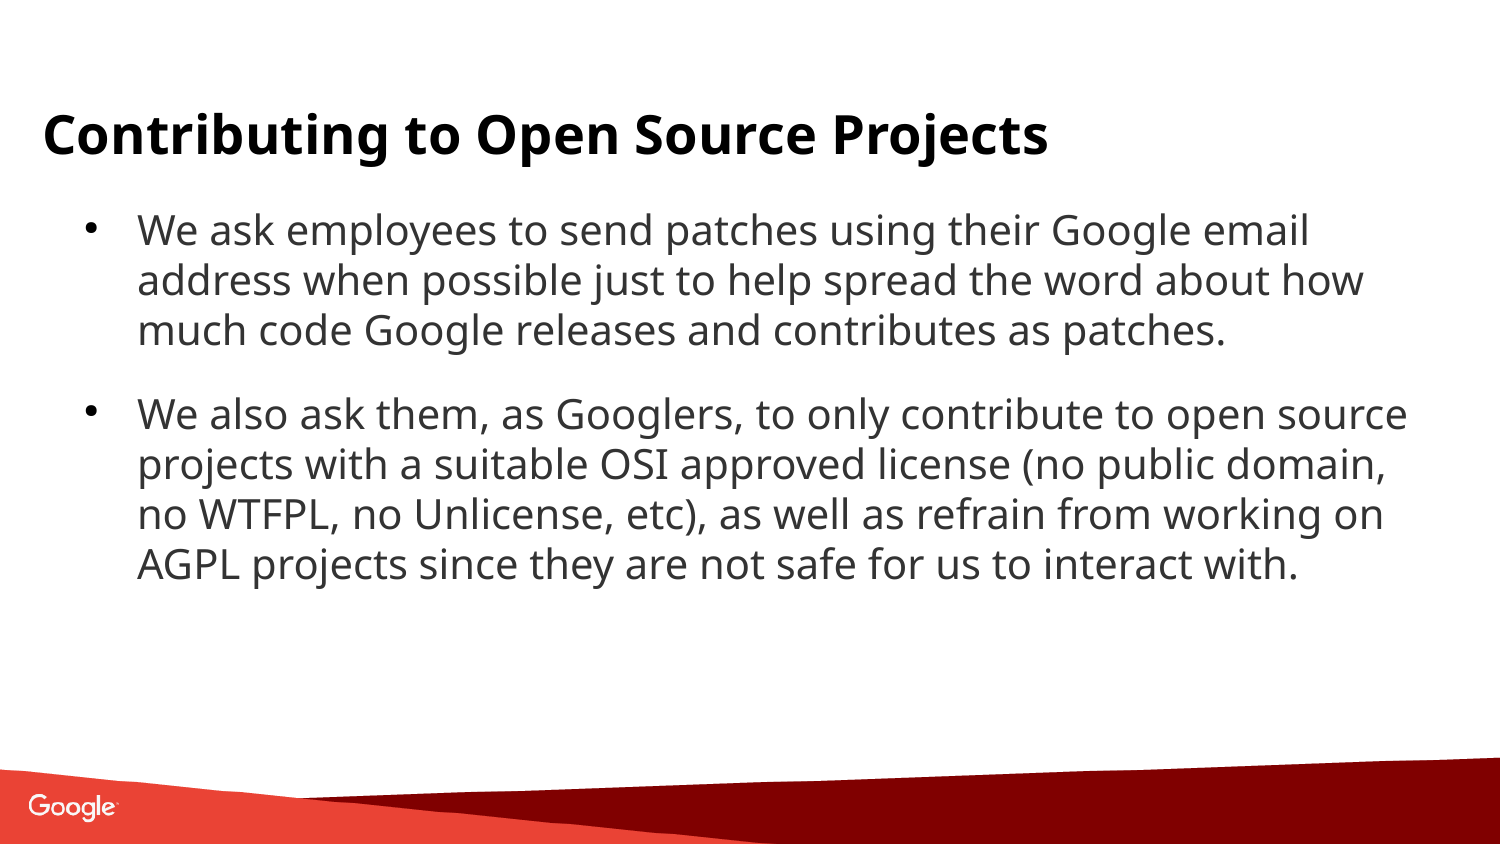

Contributing to Open Source Projects
# We ask employees to send patches using their Google email address when possible just to help spread the word about how much code Google releases and contributes as patches.
We also ask them, as Googlers, to only contribute to open source projects with a suitable OSI approved license (no public domain, no WTFPL, no Unlicense, etc), as well as refrain from working on AGPL projects since they are not safe for us to interact with.